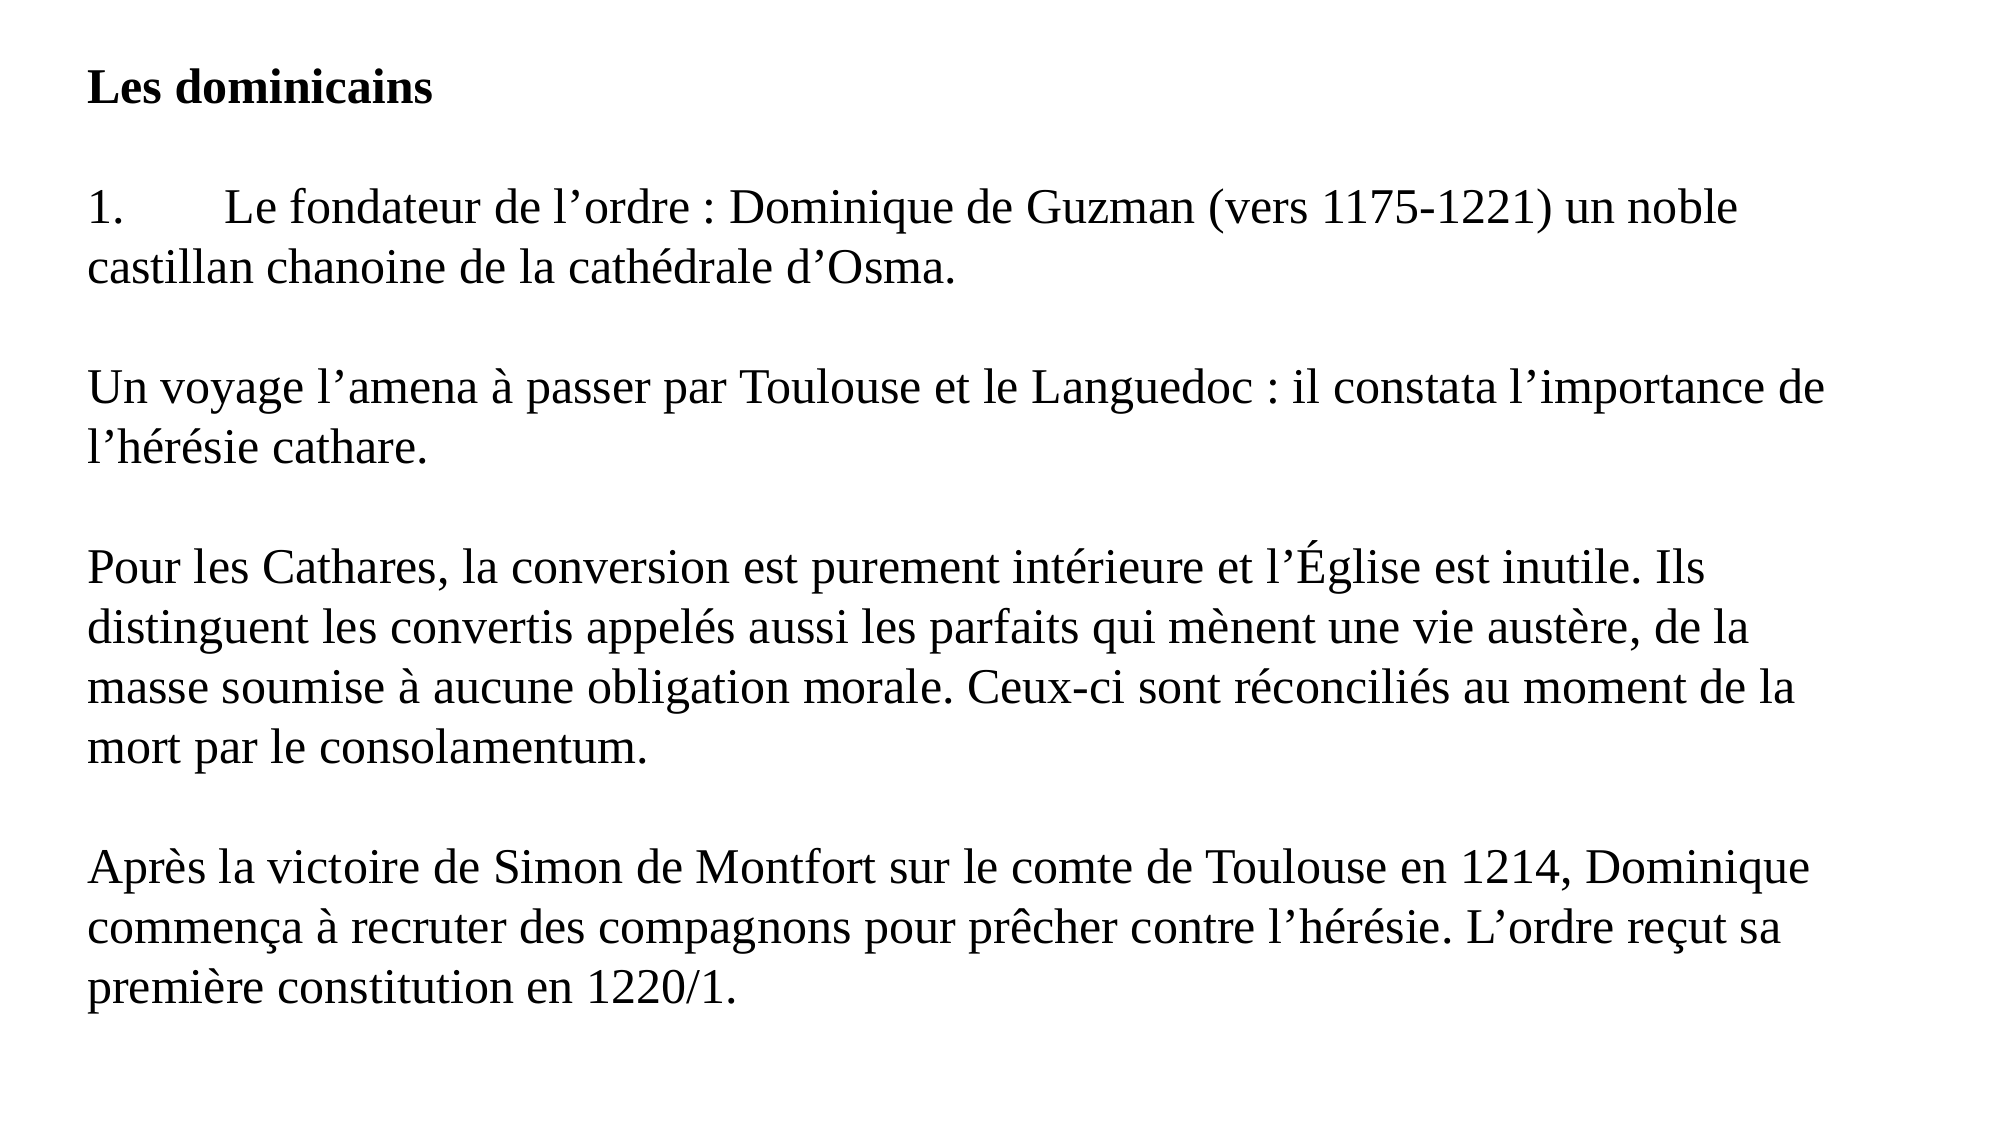

Les dominicains
1. Le fondateur de l’ordre : Dominique de Guzman (vers 1175-1221) un noble castillan chanoine de la cathédrale d’Osma.
Un voyage l’amena à passer par Toulouse et le Languedoc : il constata l’importance de l’hérésie cathare.
Pour les Cathares, la conversion est purement intérieure et l’Église est inutile. Ils distinguent les convertis appelés aussi les parfaits qui mènent une vie austère, de la masse soumise à aucune obligation morale. Ceux-ci sont réconciliés au moment de la mort par le consolamentum.
Après la victoire de Simon de Montfort sur le comte de Toulouse en 1214, Dominique commença à recruter des compagnons pour prêcher contre l’hérésie. L’ordre reçut sa première constitution en 1220/1.